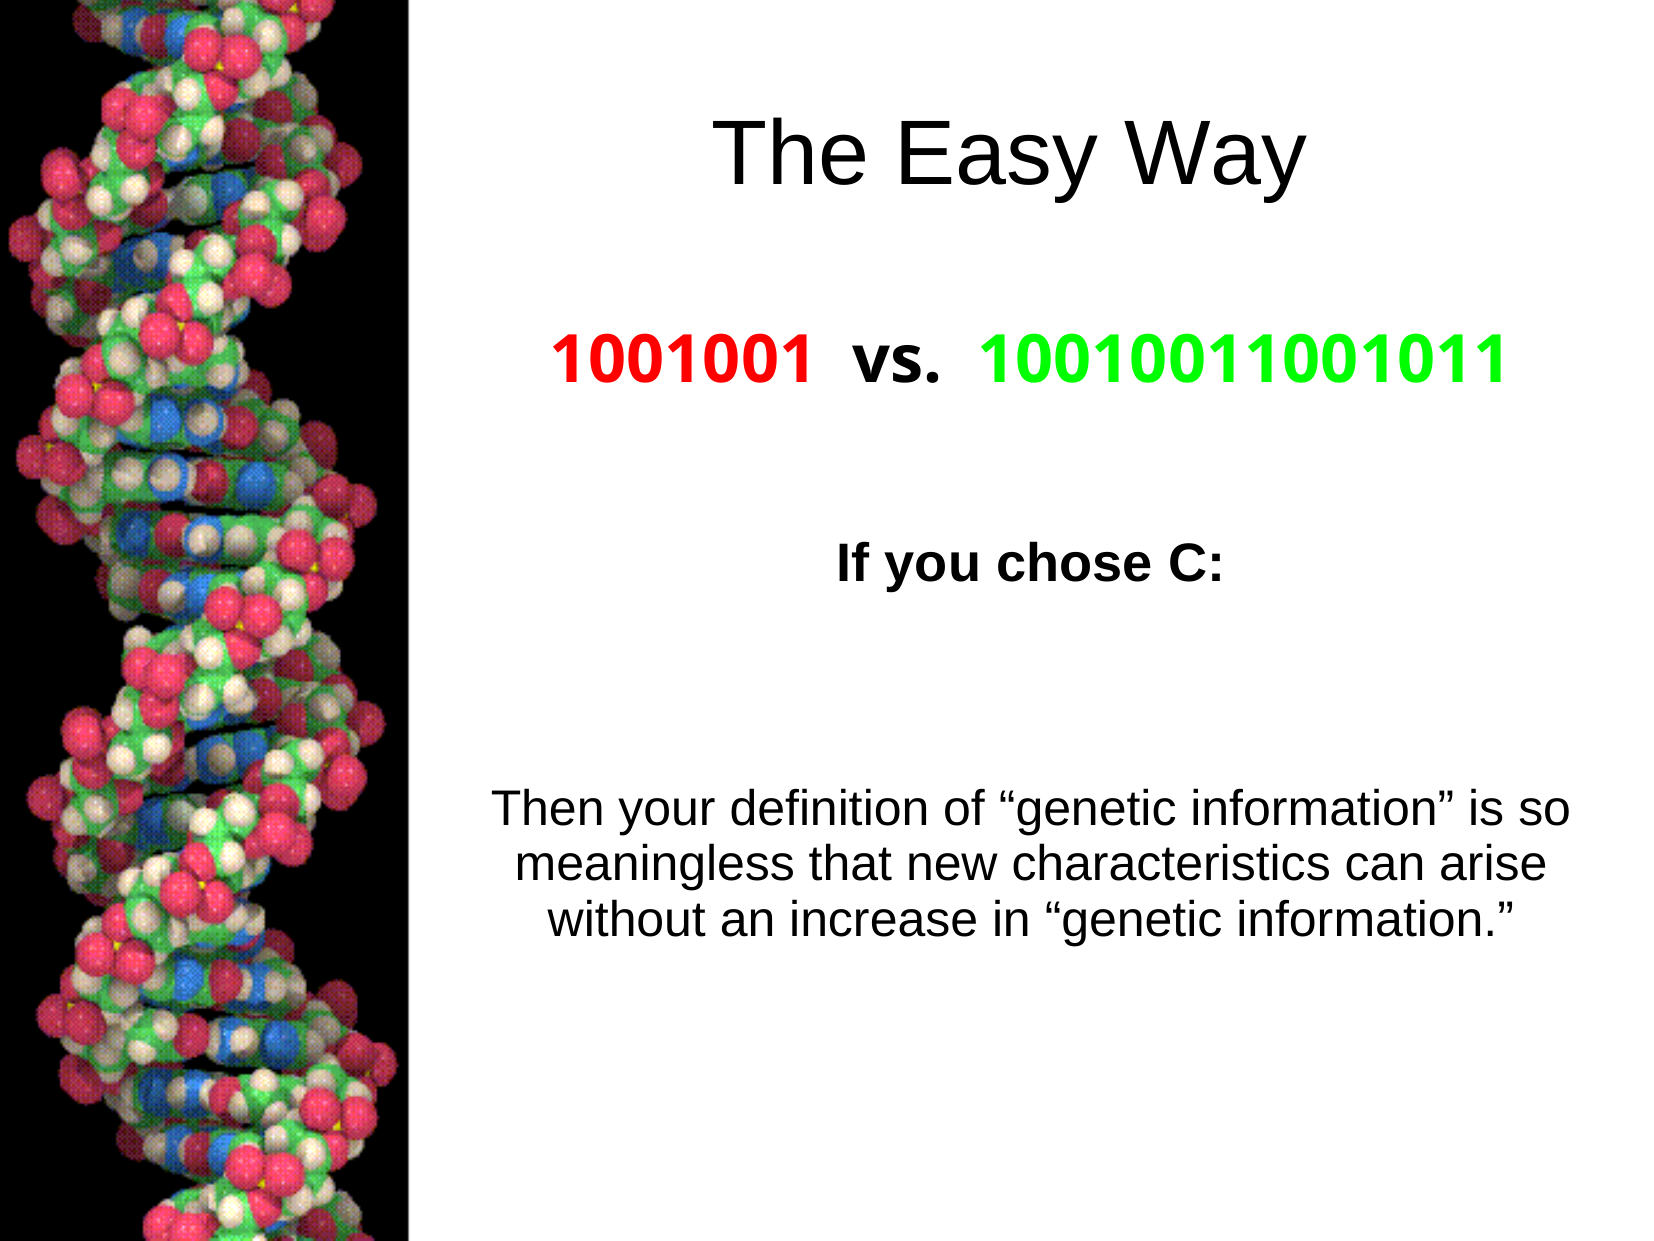

# The Easy Way
1001001 vs. 10010011001011
If you chose C:
Then your definition of “genetic information” is so meaningless that new characteristics can arise without an increase in “genetic information.”